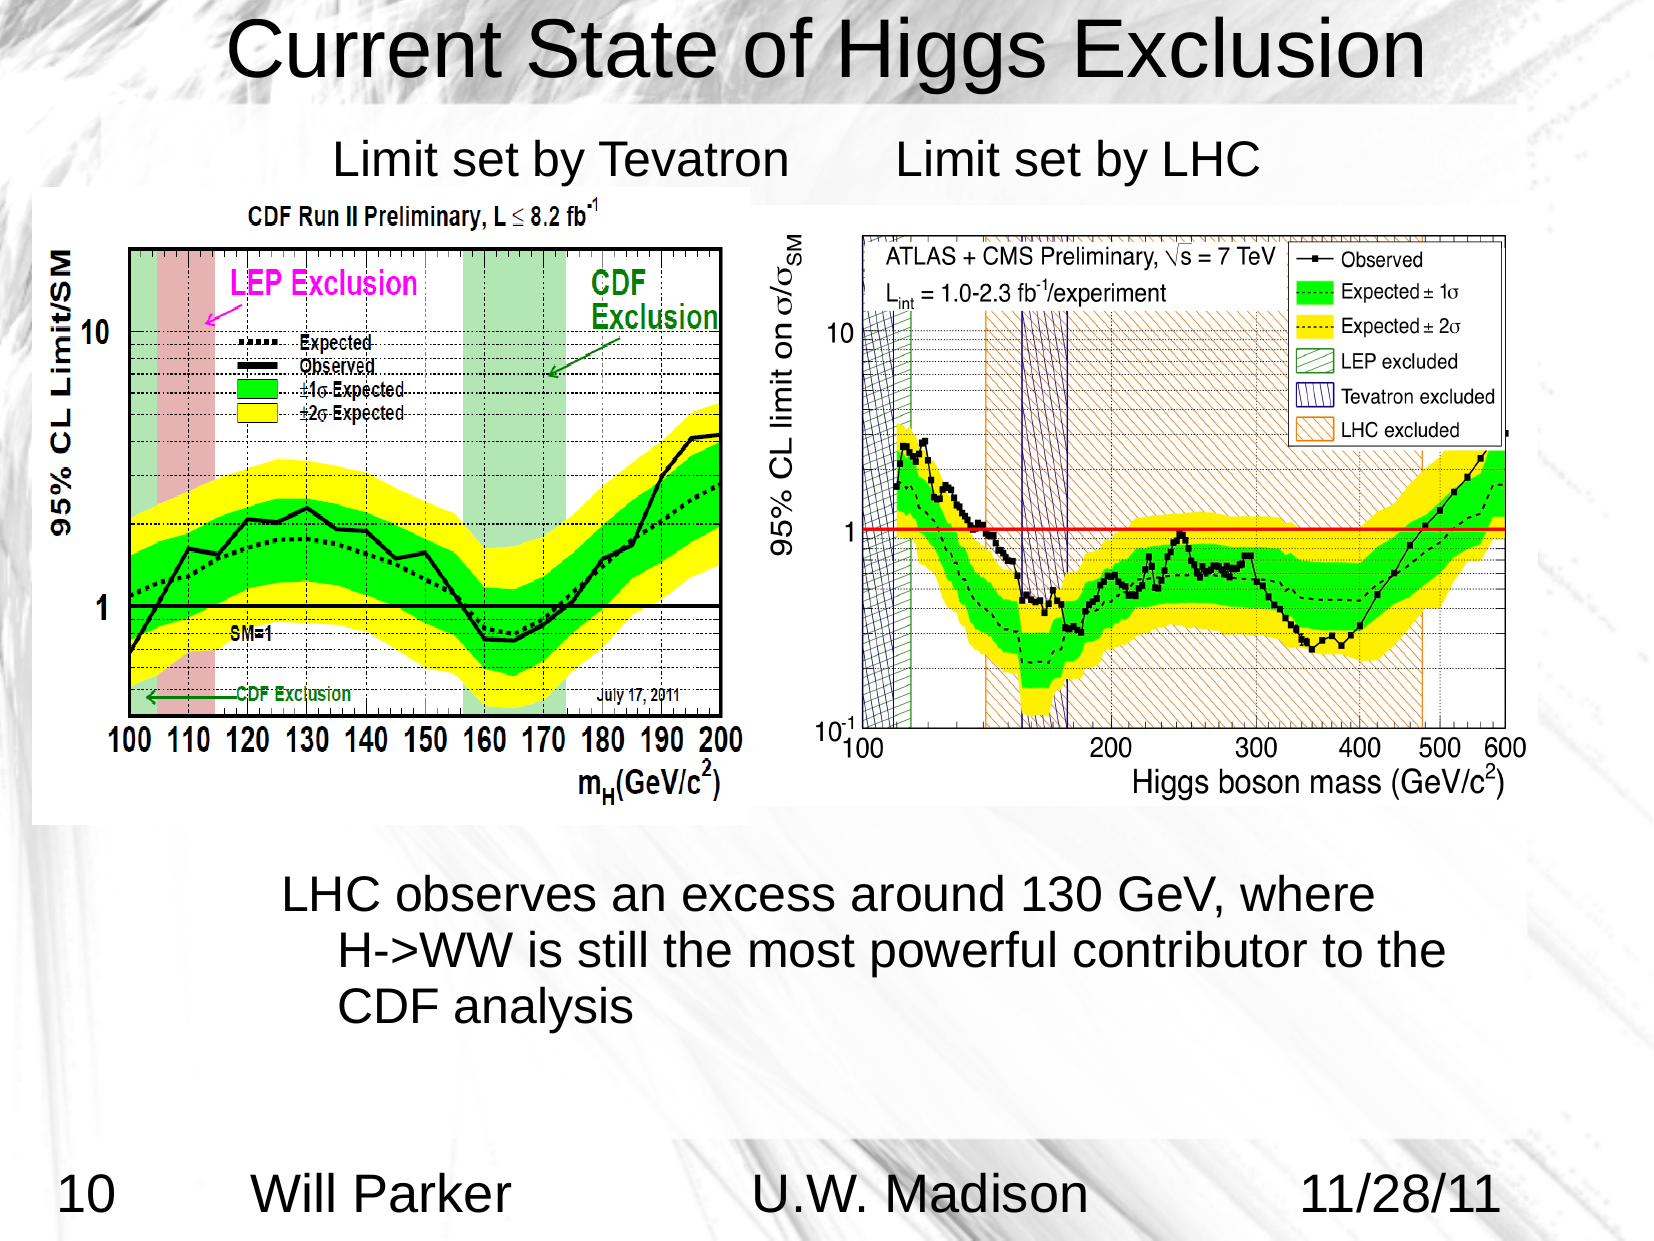

# Current State of Higgs Exclusion
Limit set by Tevatron
Limit set by LHC
LHC observes an excess around 130 GeV, where H->WW is still the most powerful contributor to the CDF analysis
10
 Will Parker U.W. Madison 11/28/11